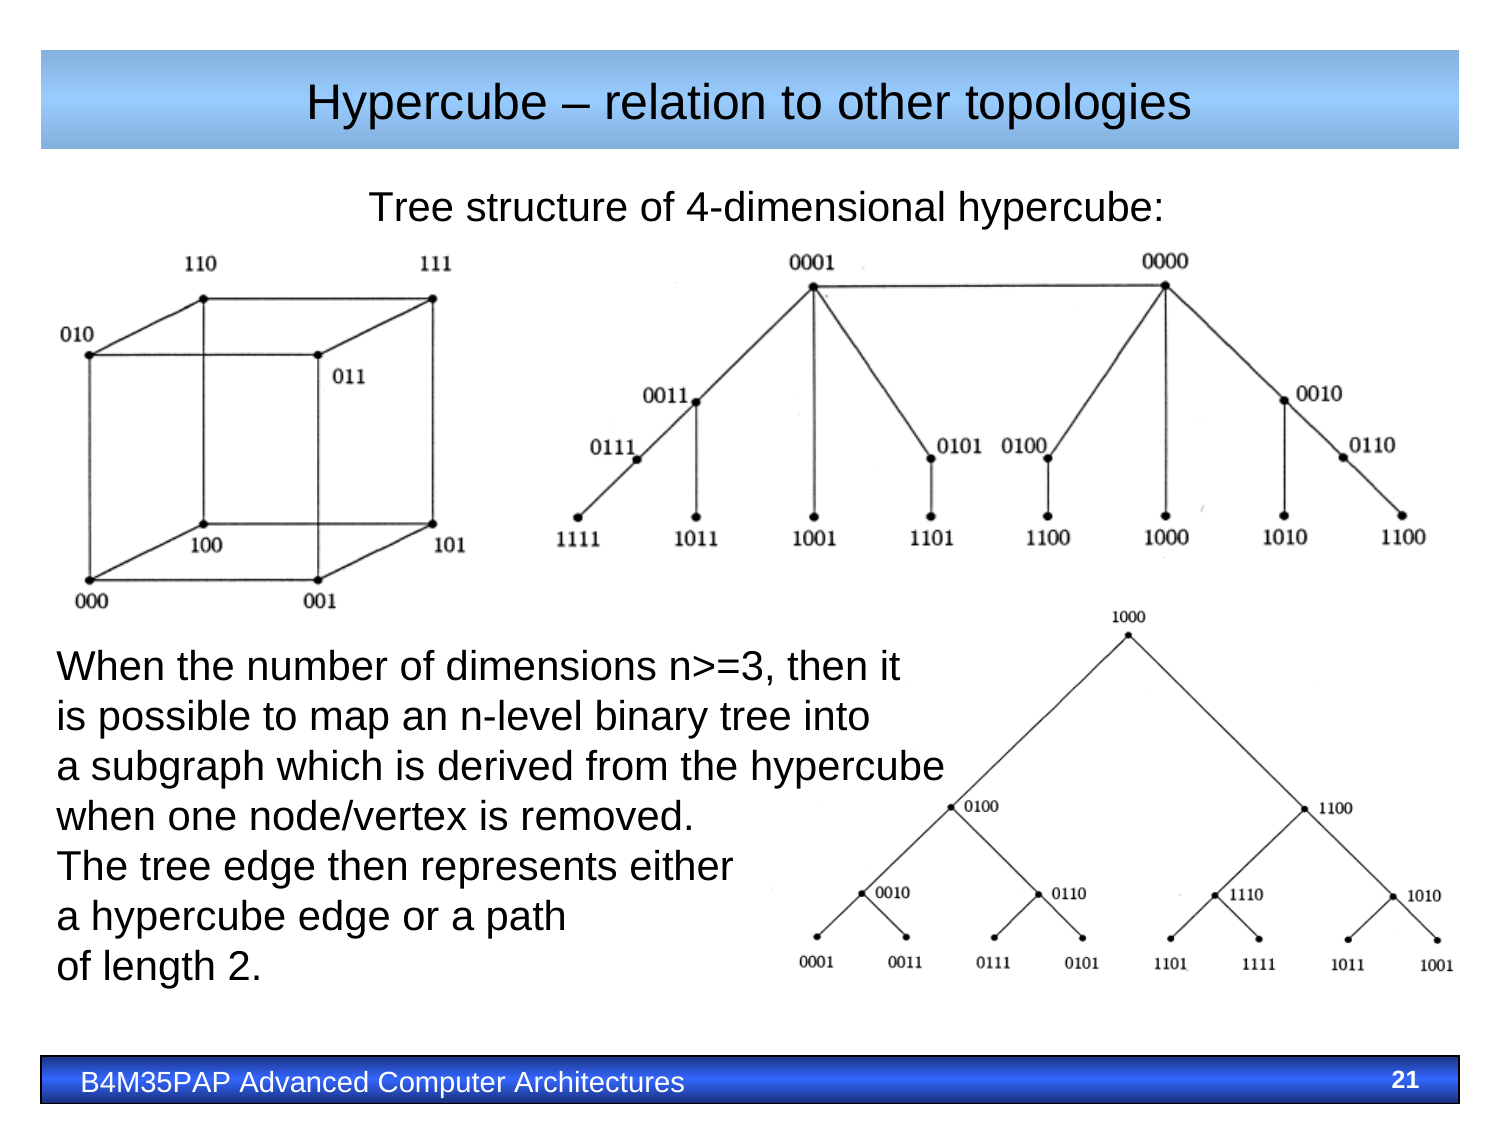

# Hypercube – relation to other topologies
				 Tree structure of 4-dimensional hypercube:
When the number of dimensions n>=3, then it
is possible to map an n-level binary tree into
a subgraph which is derived from the hypercube
when one node/vertex is removed.
The tree edge then represents either
a hypercube edge or a path
of length 2.